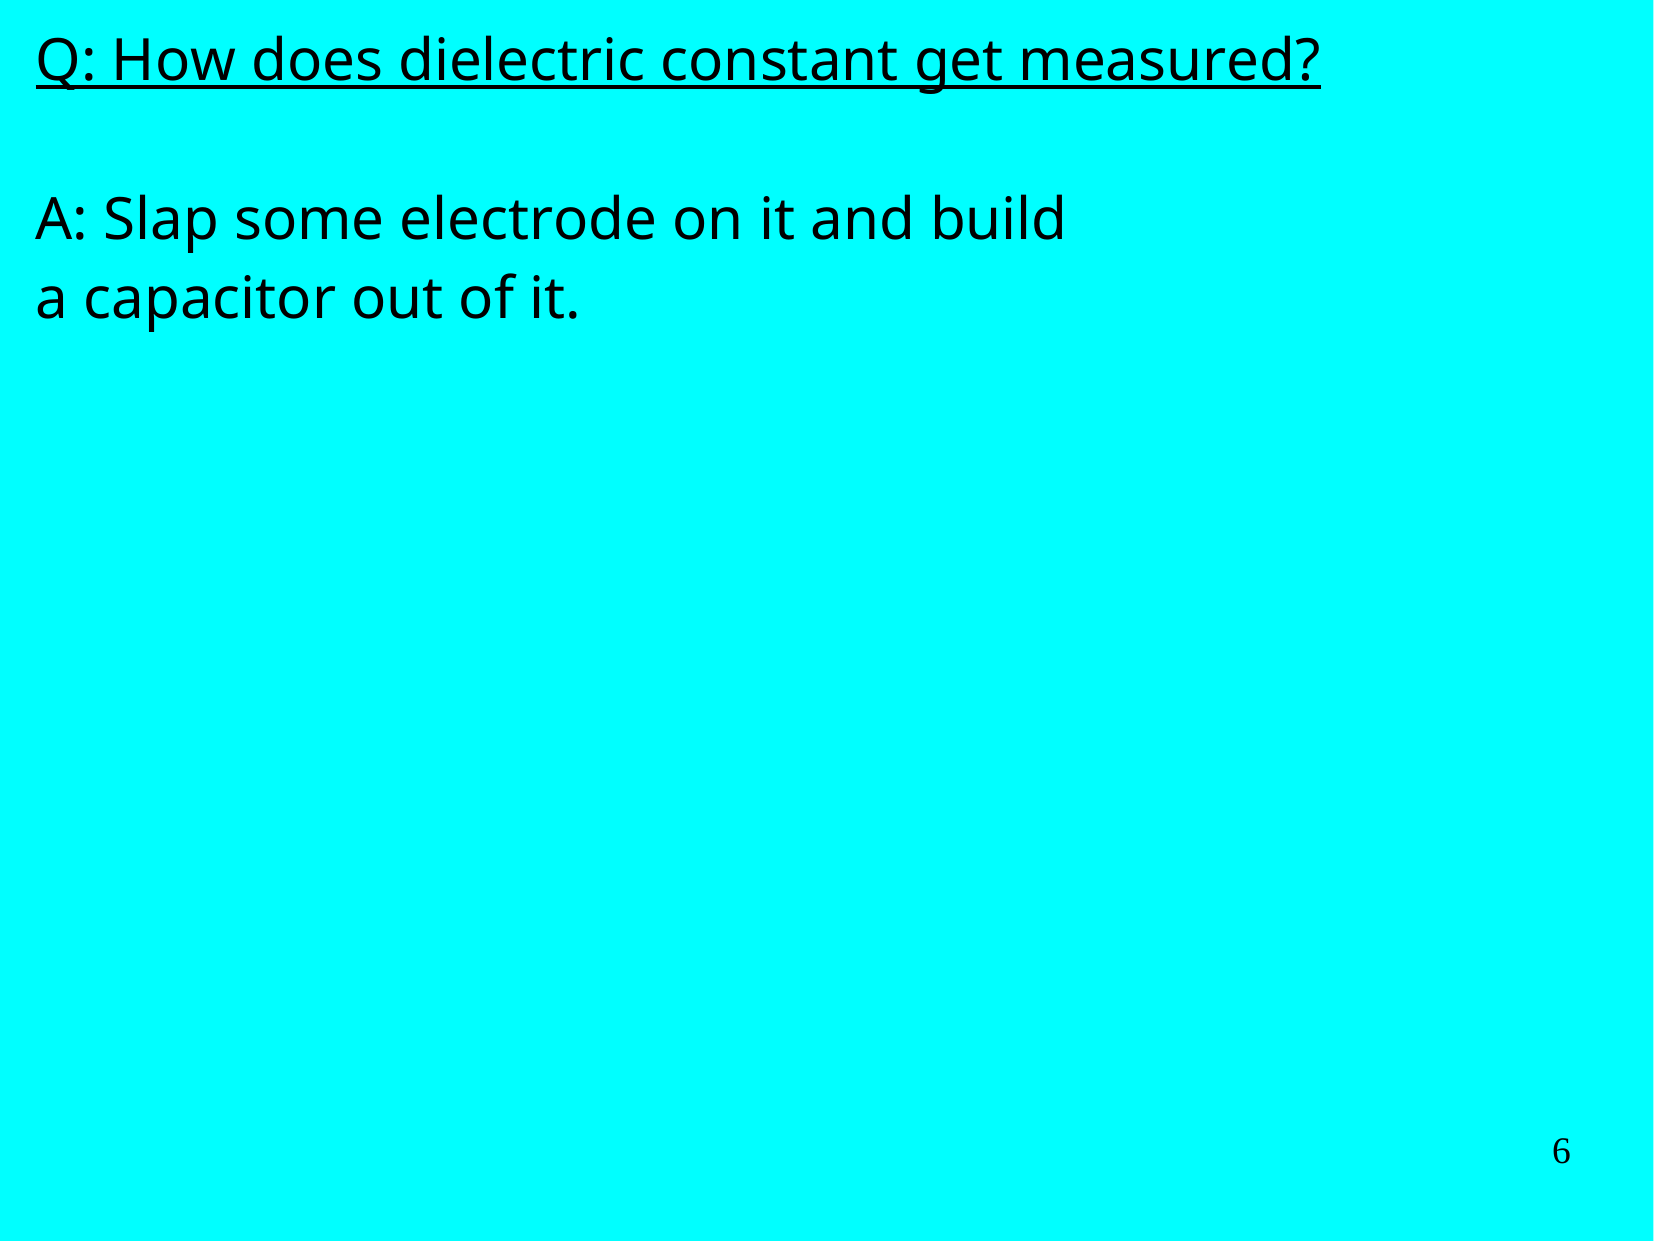

Q: How does dielectric constant get measured?
A: Slap some electrode on it and build
a capacitor out of it.
6